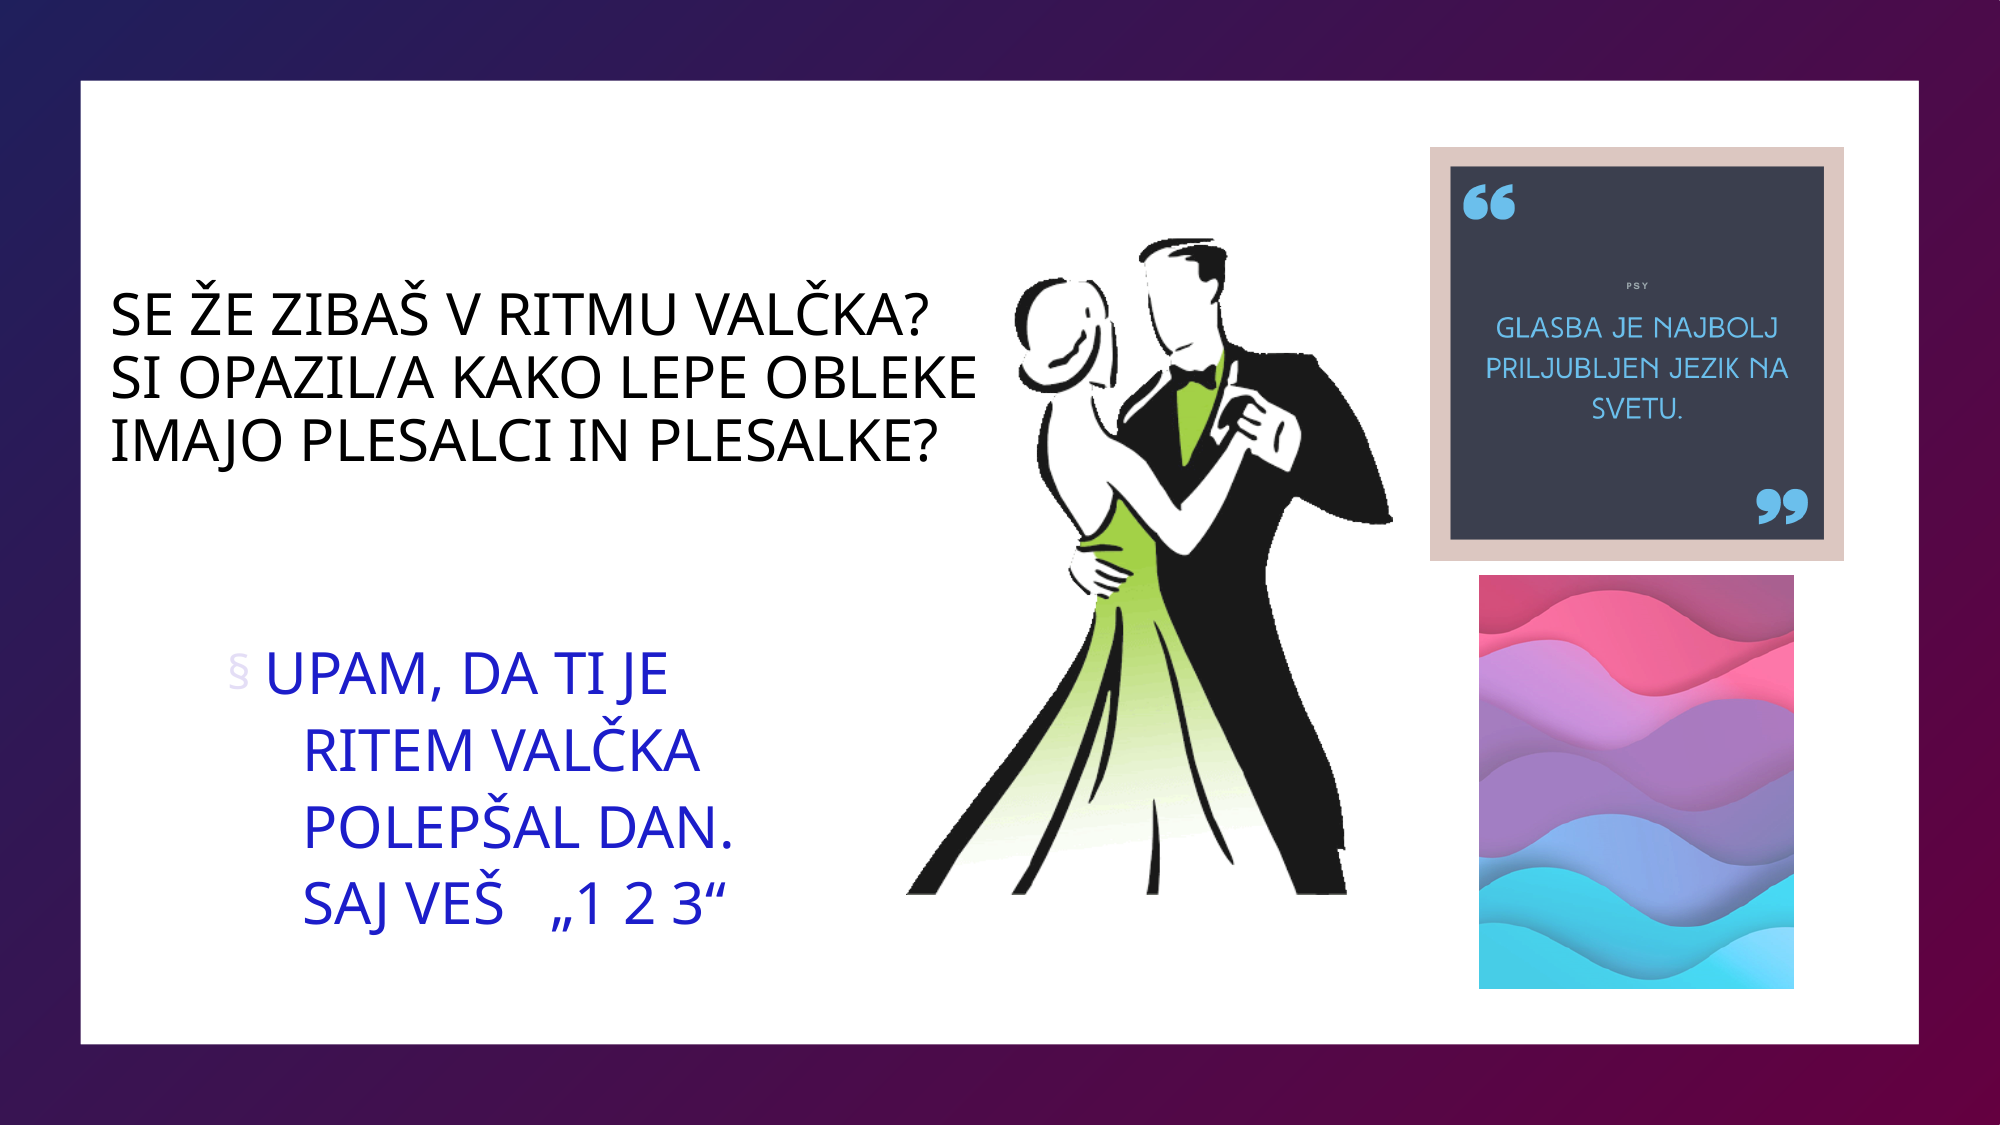

# SE ŽE ZIBAŠ V RITMU VALČKA? SI OPAZIL/A KAKO LEPE OBLEKE IMAJO PLESALCI IN PLESALKE?
UPAM, DA TI JE RITEM VALČKA POLEPŠAL DAN. SAJ VEŠ „1 2 3“